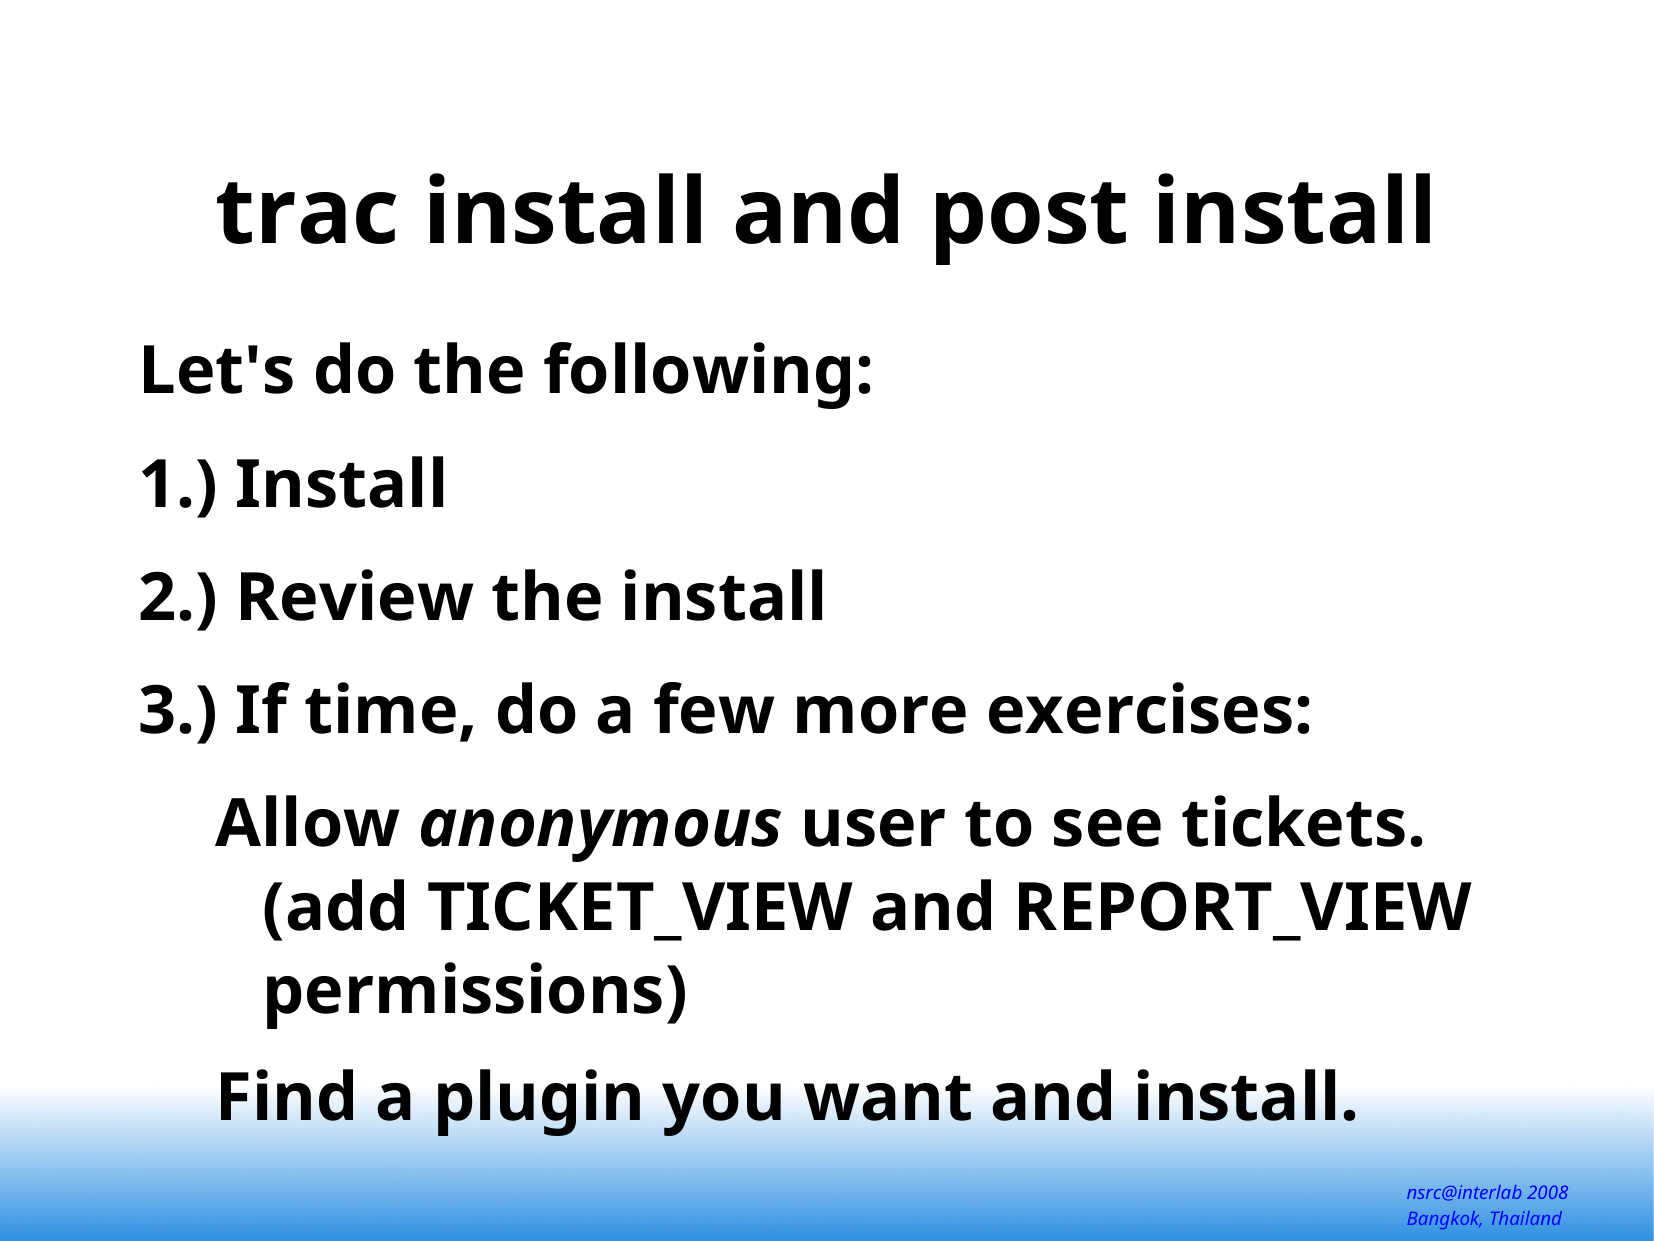

# trac install and post install
Let's do the following:
1.) Install
2.) Review the install
3.) If time, do a few more exercises:
Allow anonymous user to see tickets. (add TICKET_VIEW and REPORT_VIEW permissions)
Find a plugin you want and install.